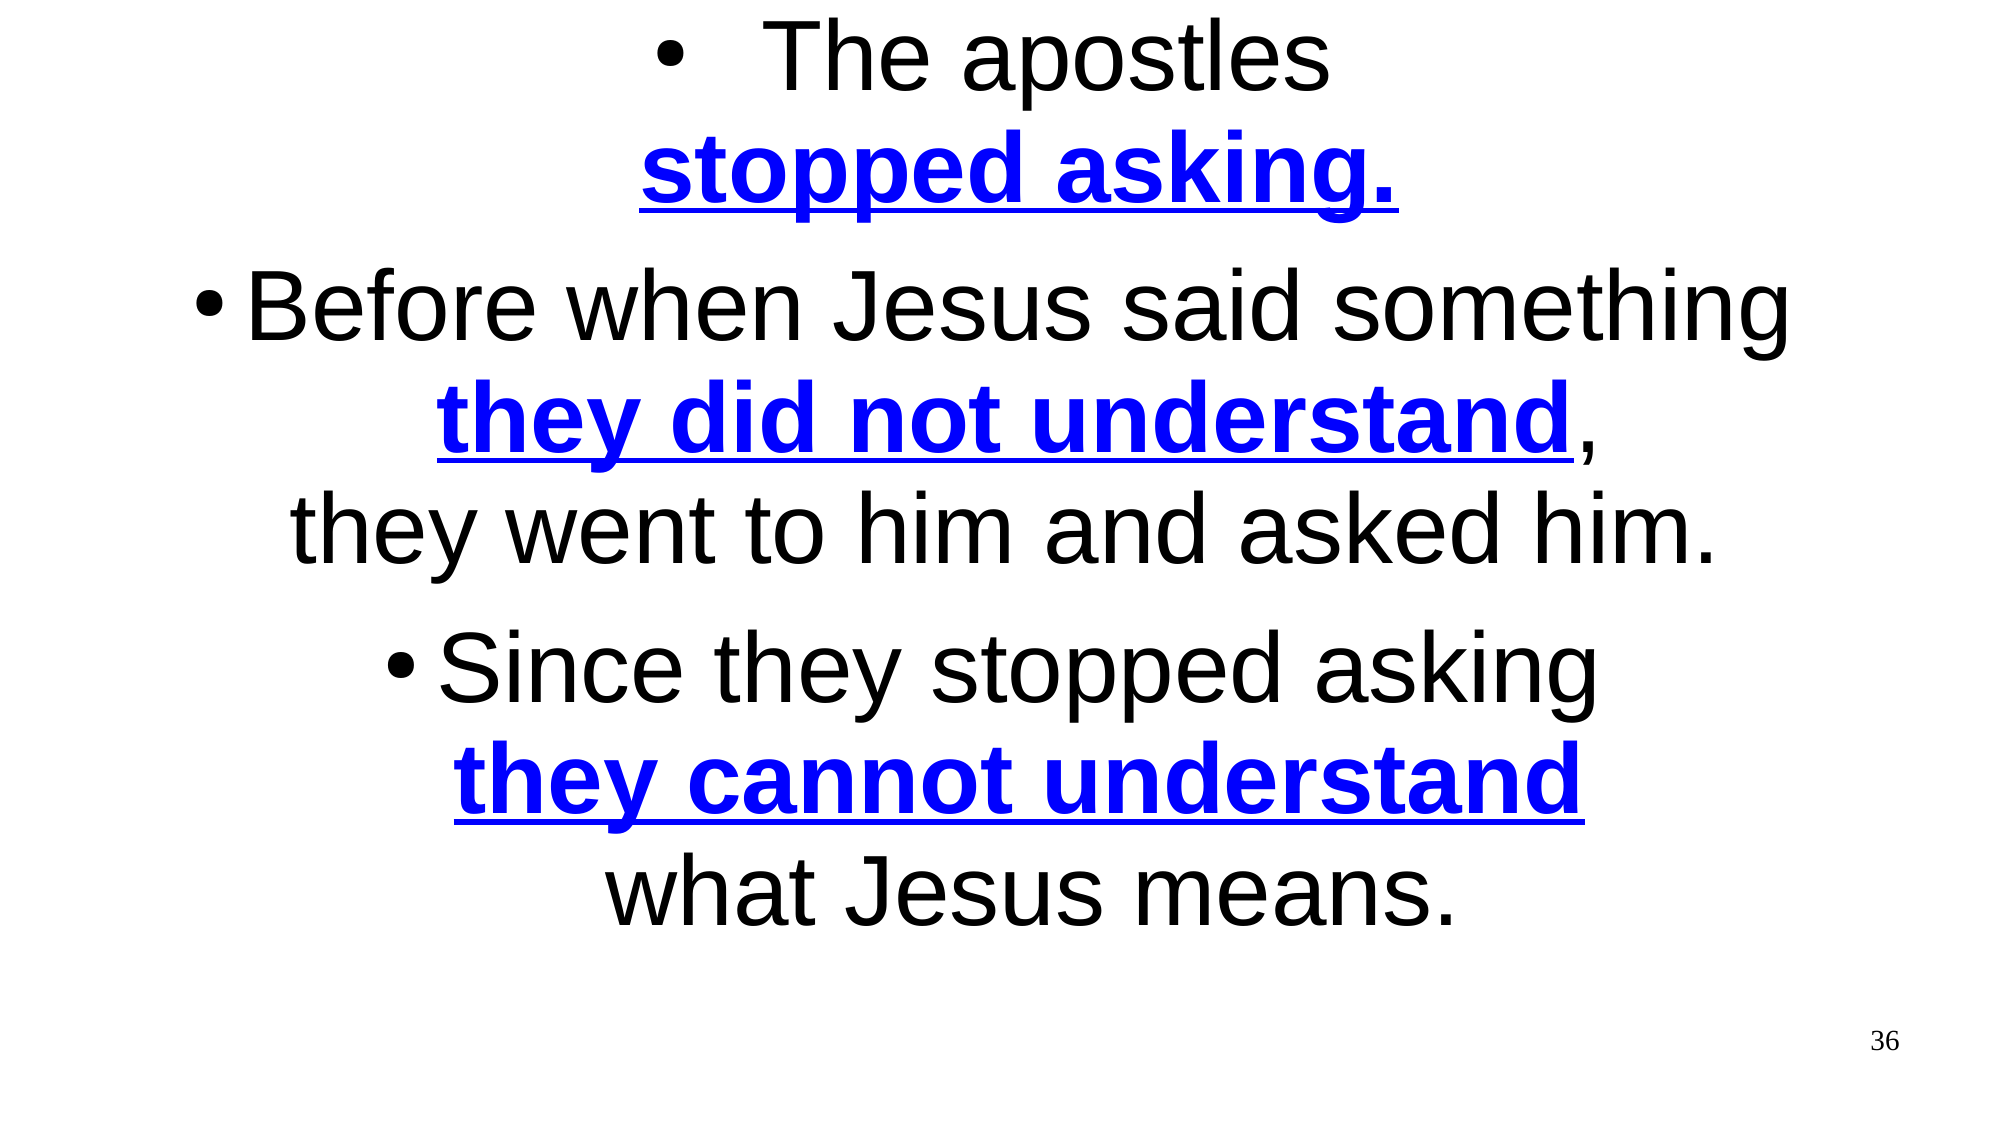

# The apostles stopped asking.
Before when Jesus said something
they did not understand,
they went to him and asked him.
Since they stopped asking
they cannot understand
what Jesus means.
36